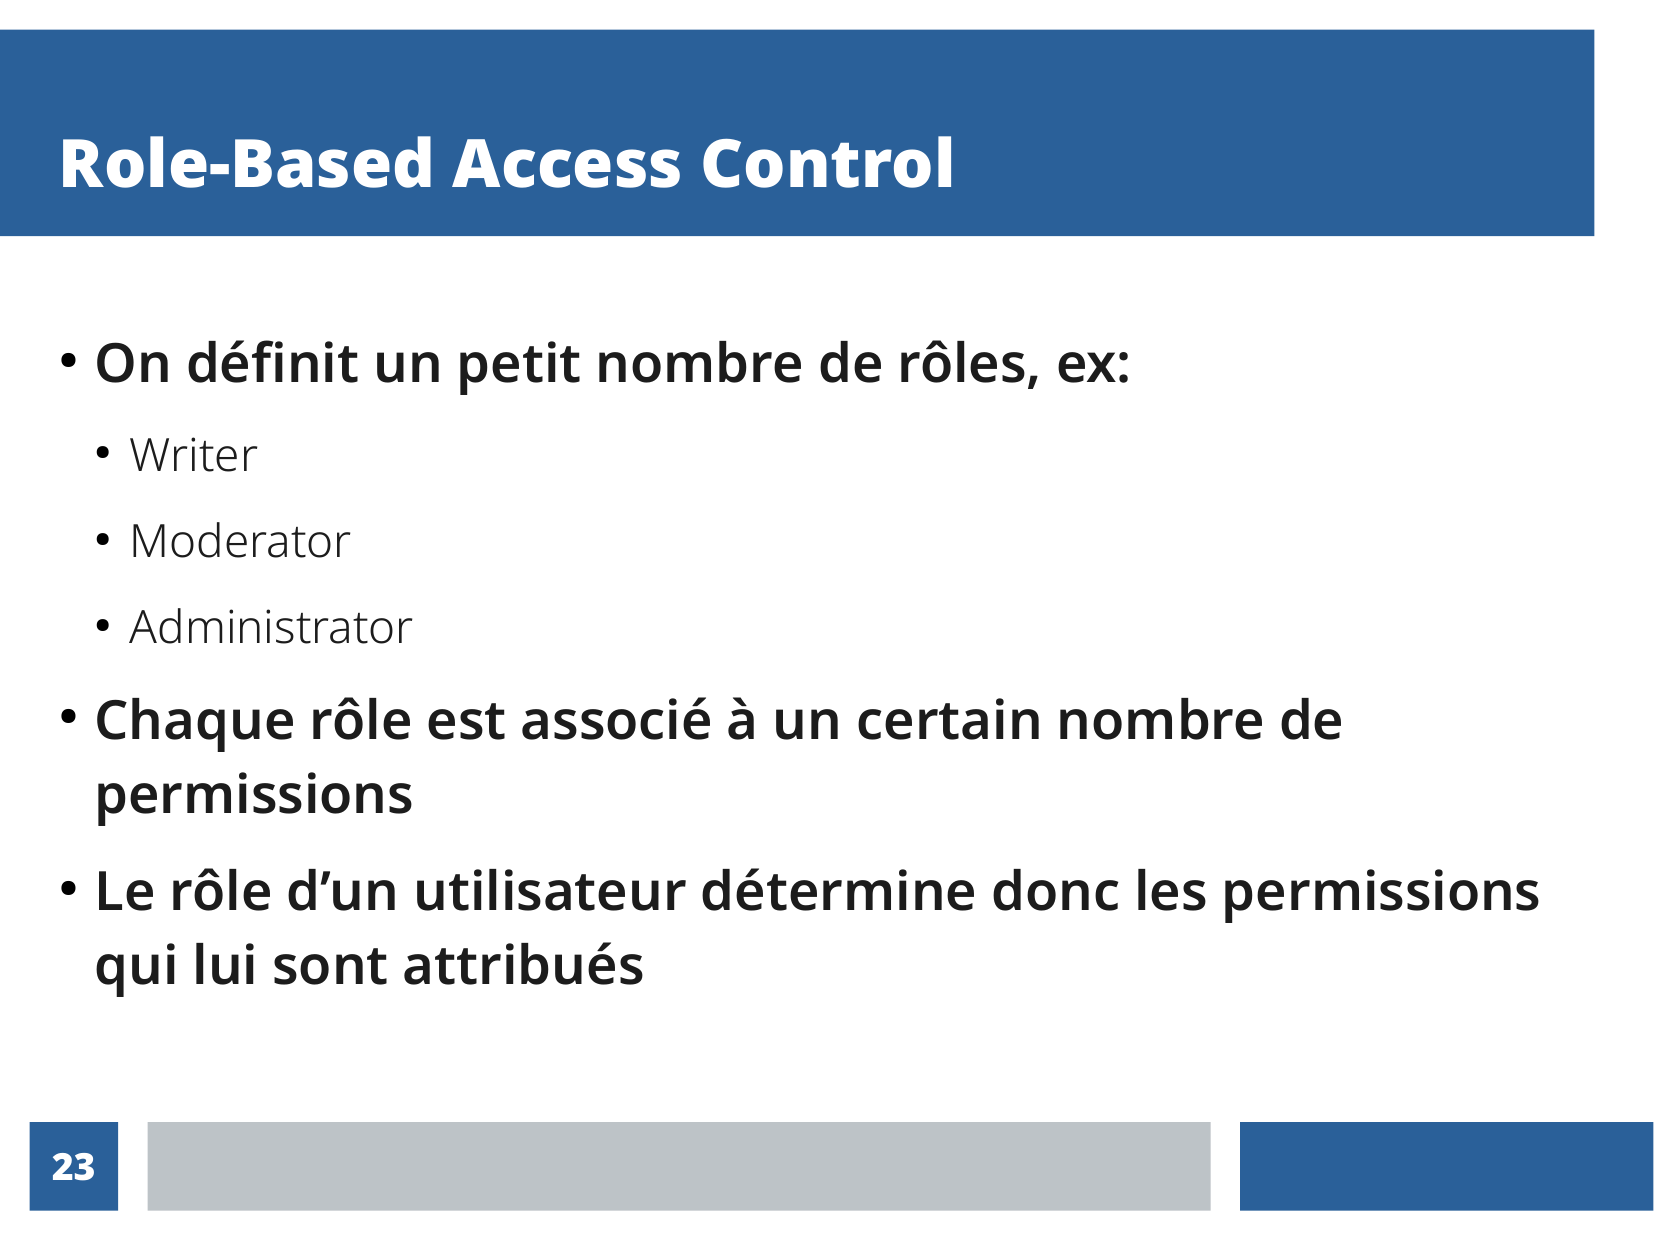

# Role-Based Access Control
On définit un petit nombre de rôles, ex:
Writer
Moderator
Administrator
Chaque rôle est associé à un certain nombre de permissions
Le rôle d’un utilisateur détermine donc les permissions qui lui sont attribués
23